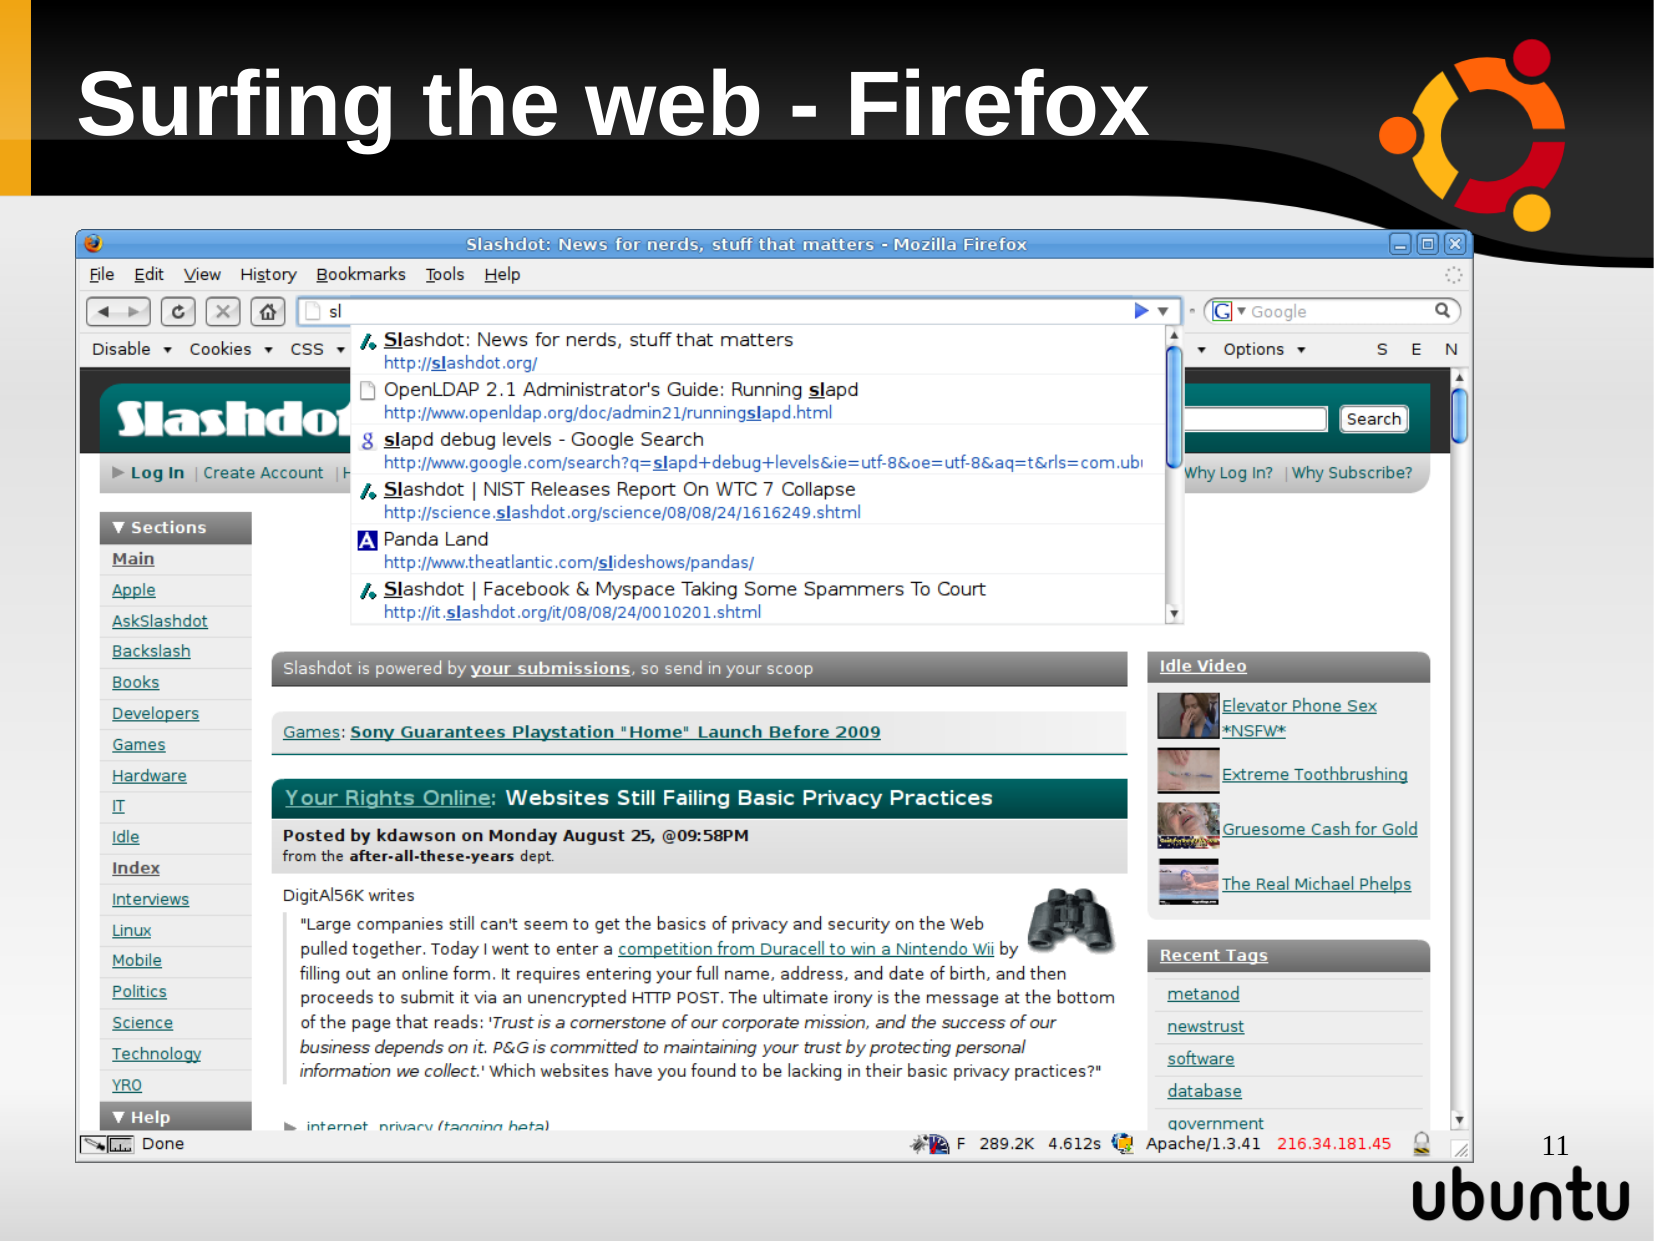

# Surfing the web - Firefox
2005-12-31
11